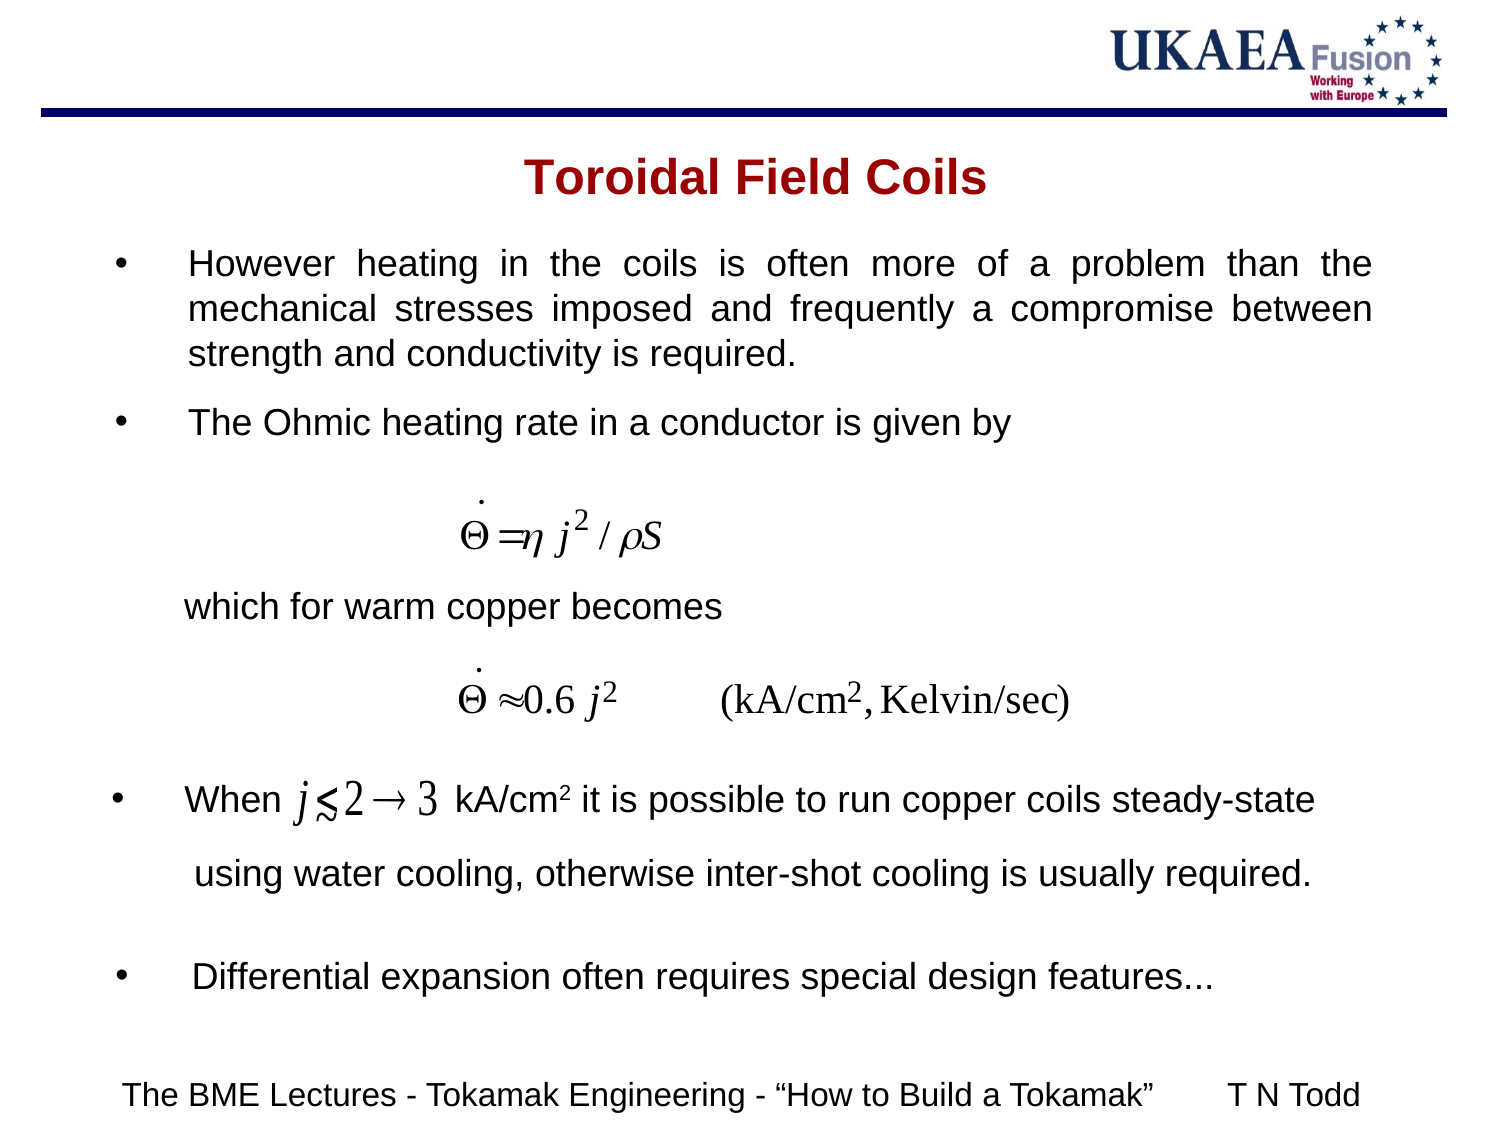

Toroidal Field Coils
However heating in the coils is often more of a problem than the mechanical stresses imposed and frequently a compromise between strength and conductivity is required.
The Ohmic heating rate in a conductor is given by
	which for warm copper becomes
When
kA/cm2 it is possible to run copper coils steady-state
using water cooling, otherwise inter-shot cooling is usually required.
 Differential expansion often requires special design features...